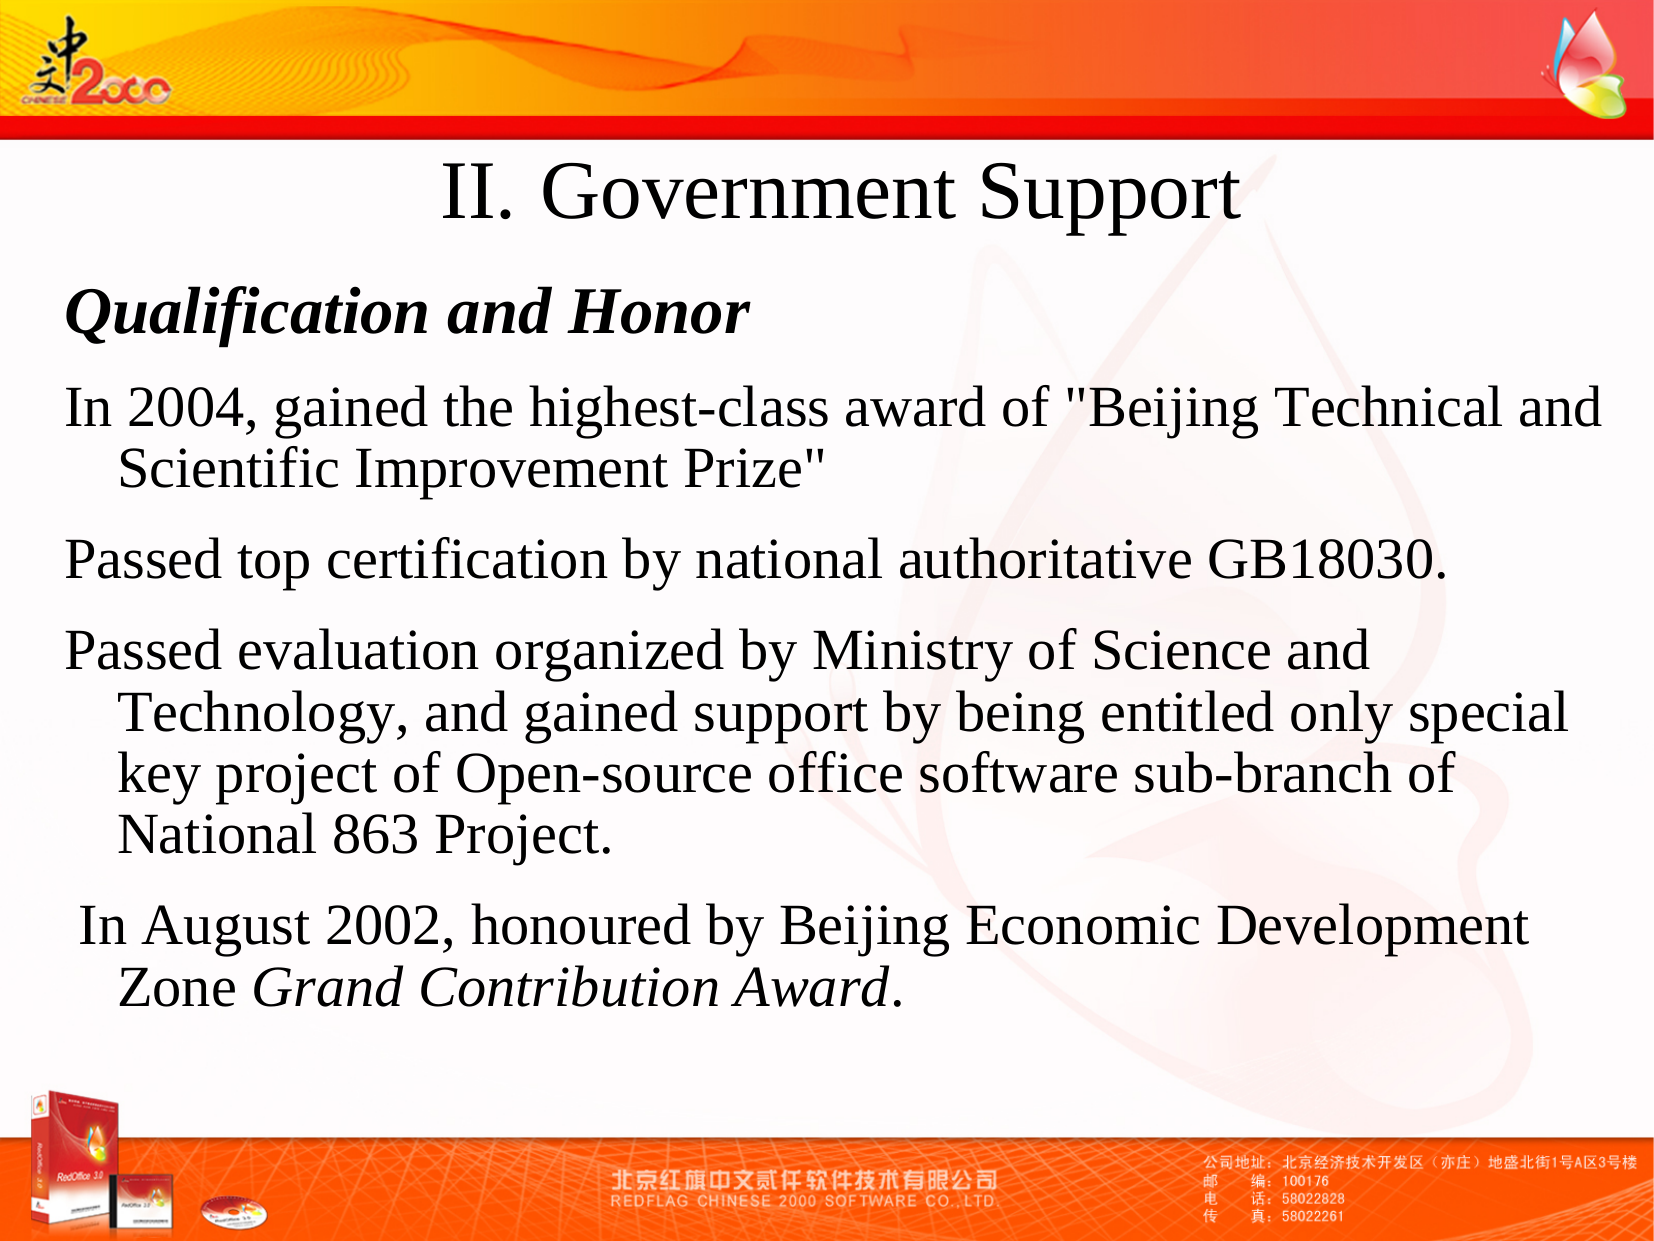

# II.	Government Support
Qualification and Honor
In 2004, gained the highest-class award of "Beijing Technical and Scientific Improvement Prize"
Passed top certification by national authoritative GB18030.
Passed evaluation organized by Ministry of Science and Technology, and gained support by being entitled only special key project of Open-source office software sub-branch of National 863 Project.
 In August 2002, honoured by Beijing Economic Development Zone Grand Contribution Award.